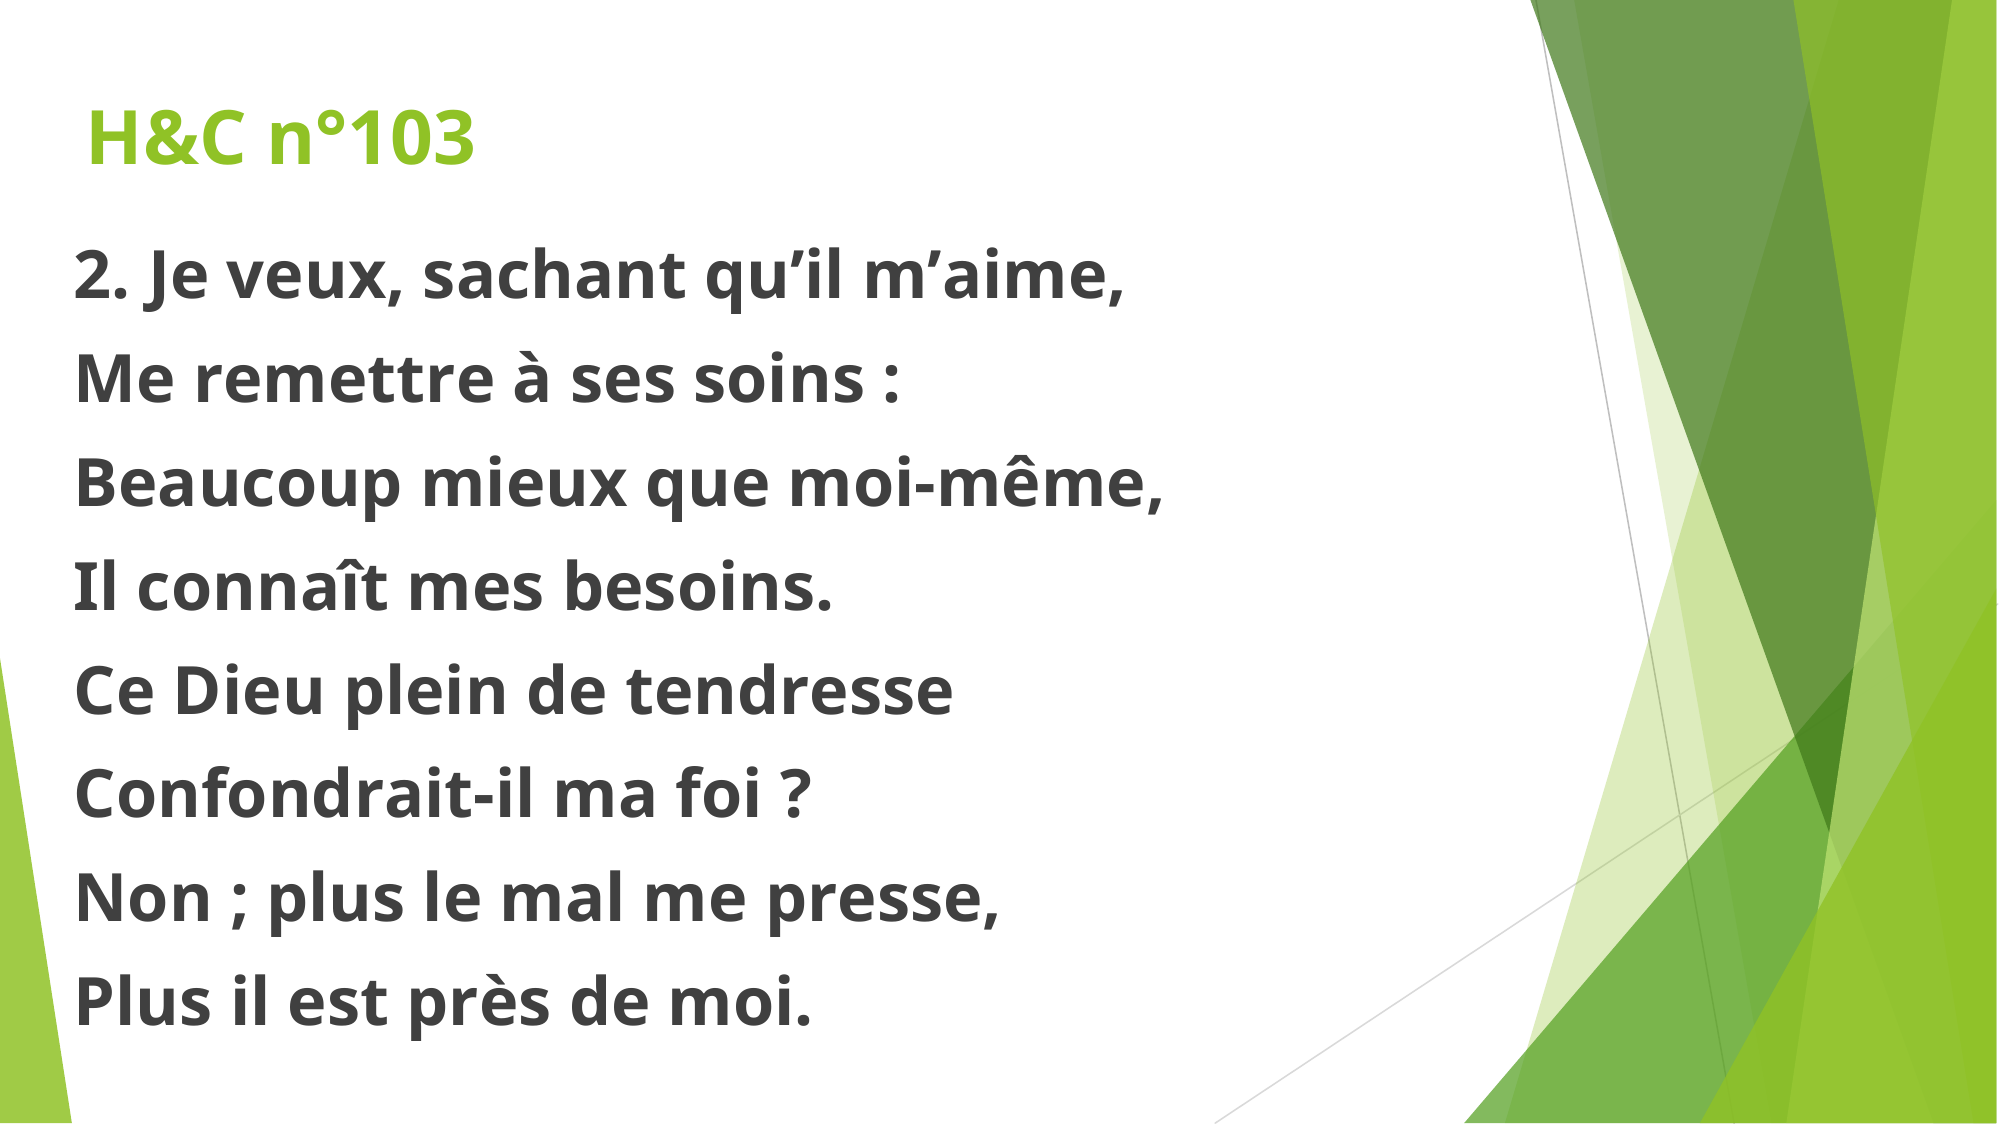

H&C n°103
2. Je veux, sachant qu’il m’aime,
Me remettre à ses soins :
Beaucoup mieux que moi-même,
Il connaît mes besoins.
Ce Dieu plein de tendresse
Confondrait-il ma foi ?
Non ; plus le mal me presse,
Plus il est près de moi.